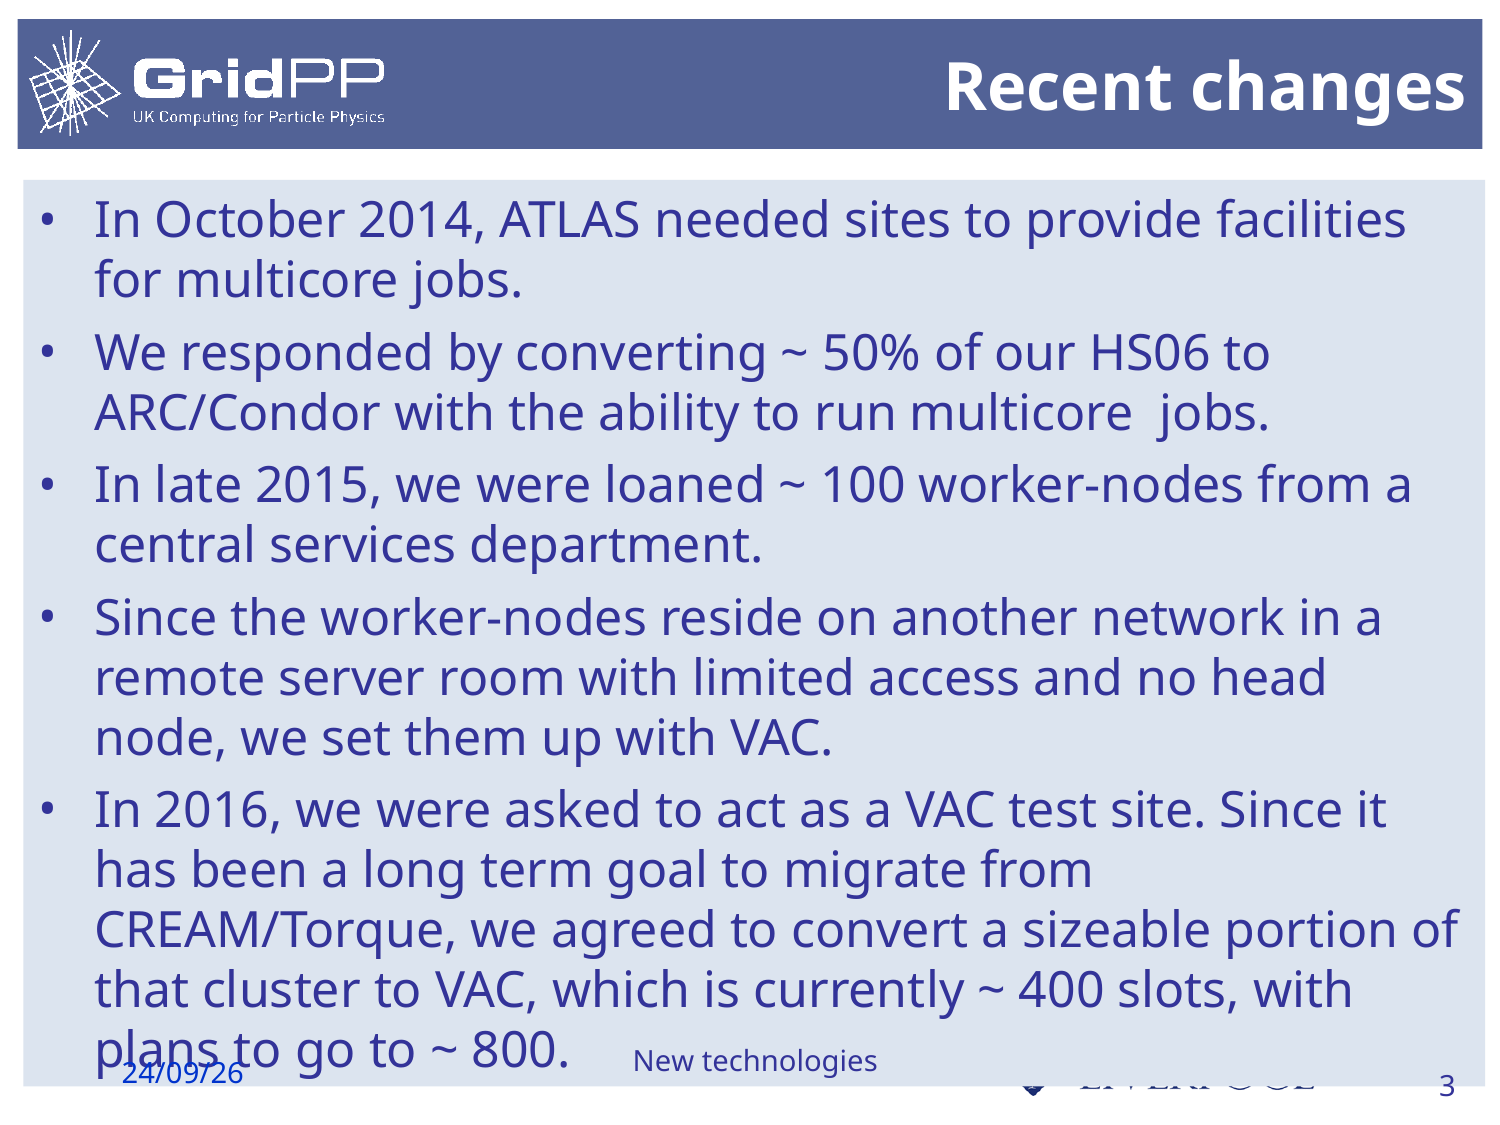

# Recent changes
In October 2014, ATLAS needed sites to provide facilities for multicore jobs.
We responded by converting ~ 50% of our HS06 to ARC/Condor with the ability to run multicore jobs.
In late 2015, we were loaned ~ 100 worker-nodes from a central services department.
Since the worker-nodes reside on another network in a remote server room with limited access and no head node, we set them up with VAC.
In 2016, we were asked to act as a VAC test site. Since it has been a long term goal to migrate from CREAM/Torque, we agreed to convert a sizeable portion of that cluster to VAC, which is currently ~ 400 slots, with plans to go to ~ 800.
New technologies